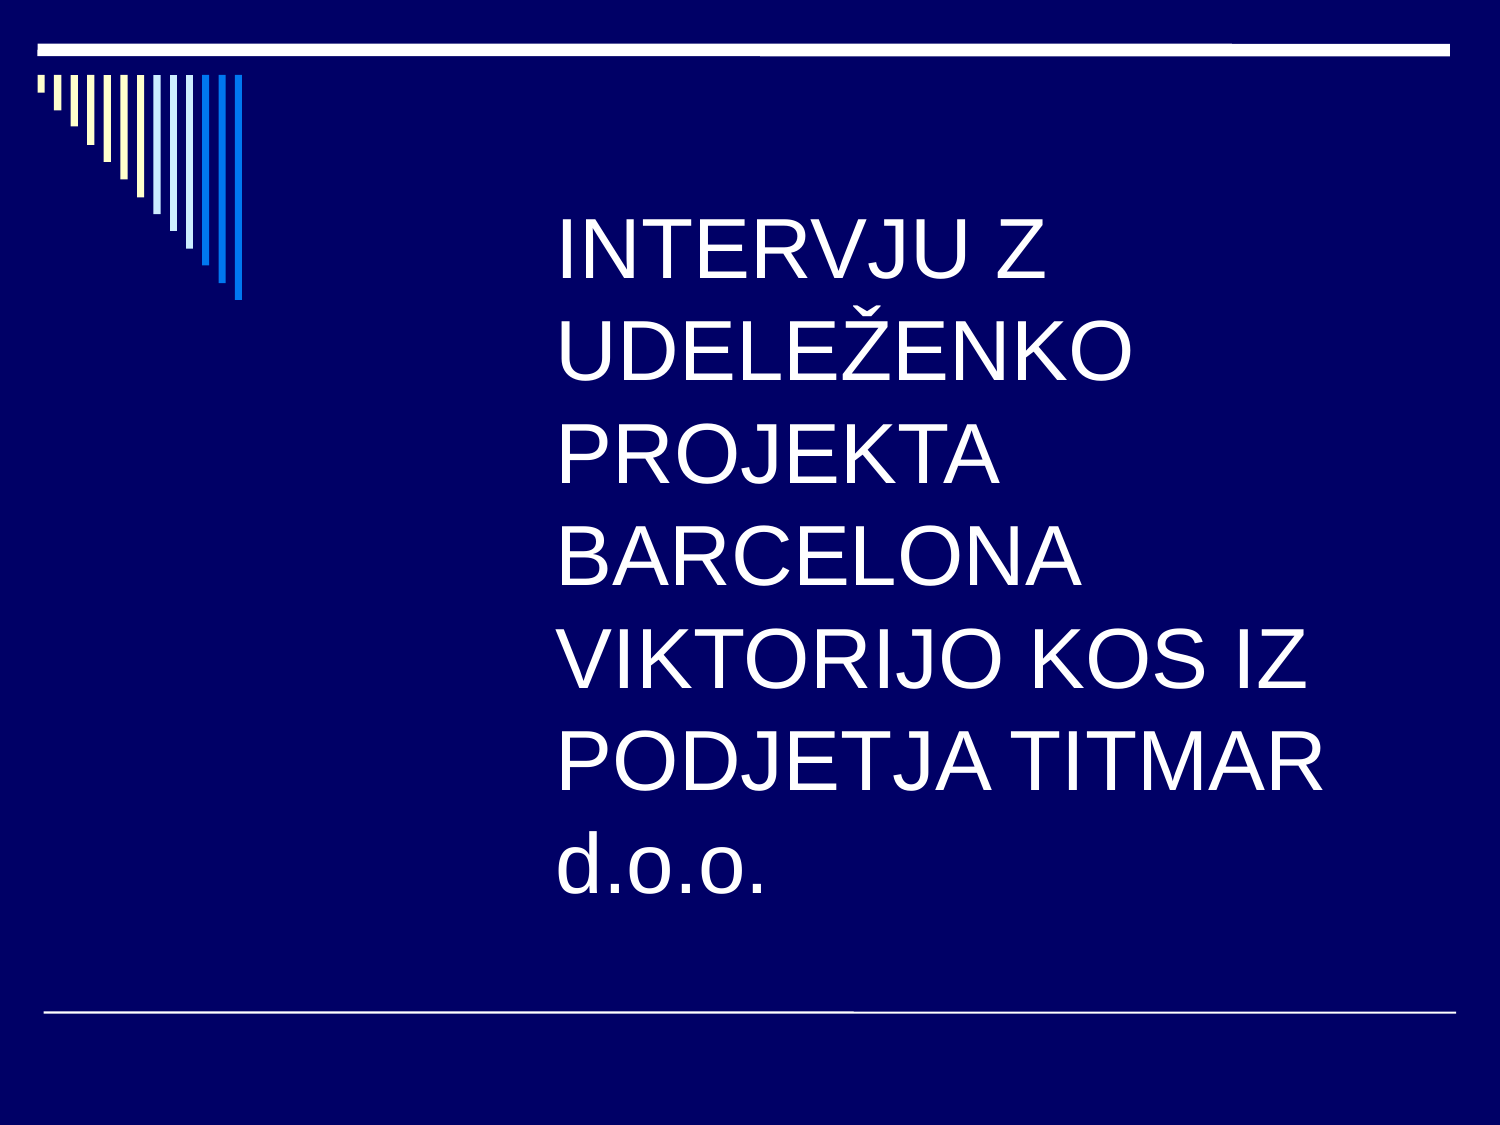

# INTERVJU Z UDELEŽENKO PROJEKTA BARCELONA VIKTORIJO KOS IZ PODJETJA TITMAR d.o.o.